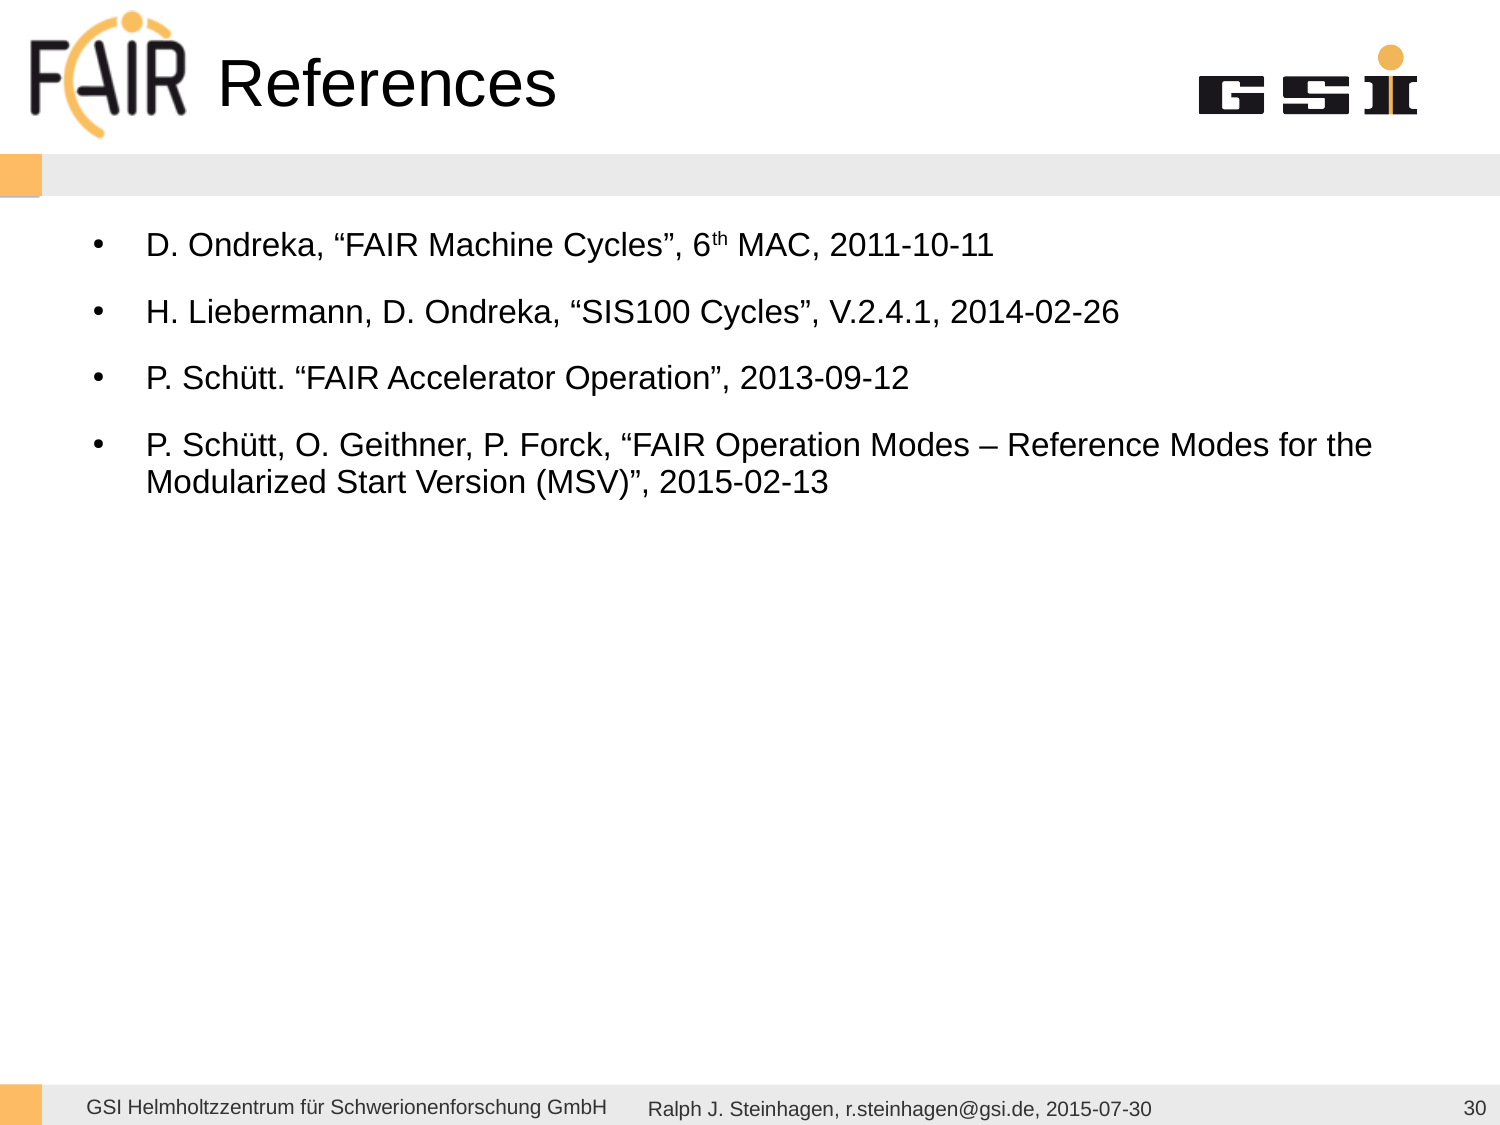

# References
D. Ondreka, “FAIR Machine Cycles”, 6th MAC, 2011-10-11
H. Liebermann, D. Ondreka, “SIS100 Cycles”, V.2.4.1, 2014-02-26
P. Schütt. “FAIR Accelerator Operation”, 2013-09-12
P. Schütt, O. Geithner, P. Forck, “FAIR Operation Modes – Reference Modes for the Modularized Start Version (MSV)”, 2015-02-13